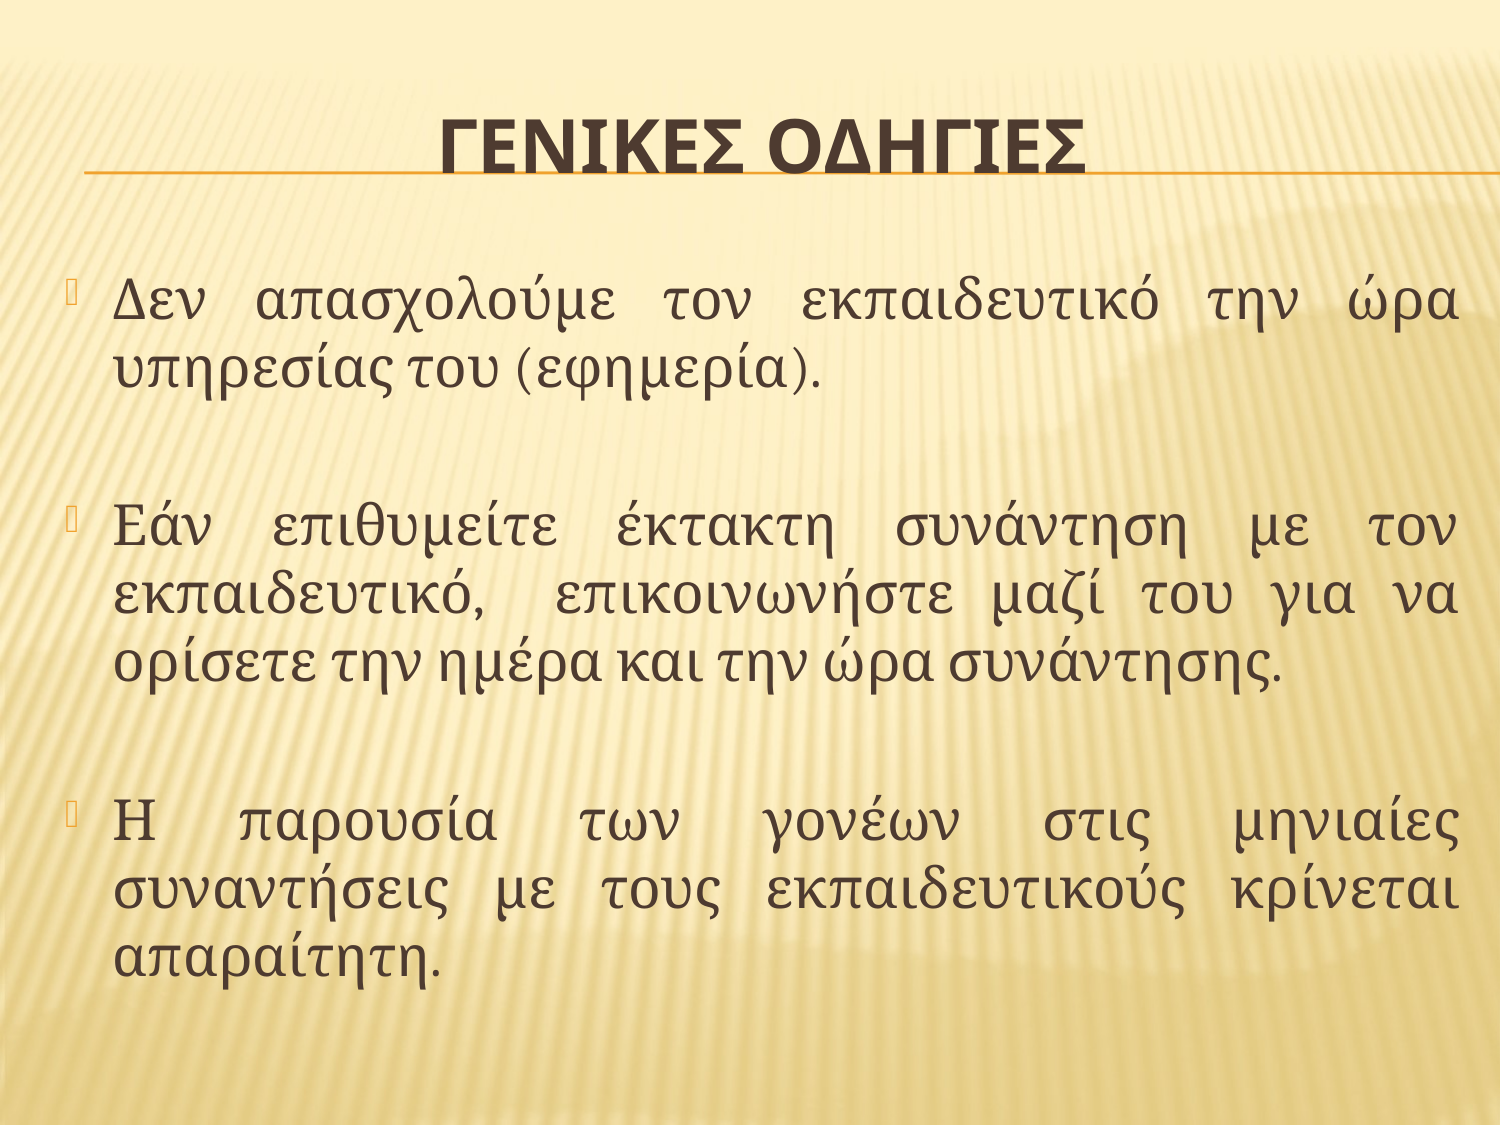

# Γενικεσ οδηγιεσ
Δεν απασχολούμε τον εκπαιδευτικό την ώρα υπηρεσίας του (εφημερία).
Εάν επιθυμείτε έκτακτη συνάντηση με τον εκπαιδευτικό, επικοινωνήστε μαζί του για να ορίσετε την ημέρα και την ώρα συνάντησης.
Η παρουσία των γονέων στις μηνιαίες συναντήσεις με τους εκπαιδευτικούς κρίνεται απαραίτητη.